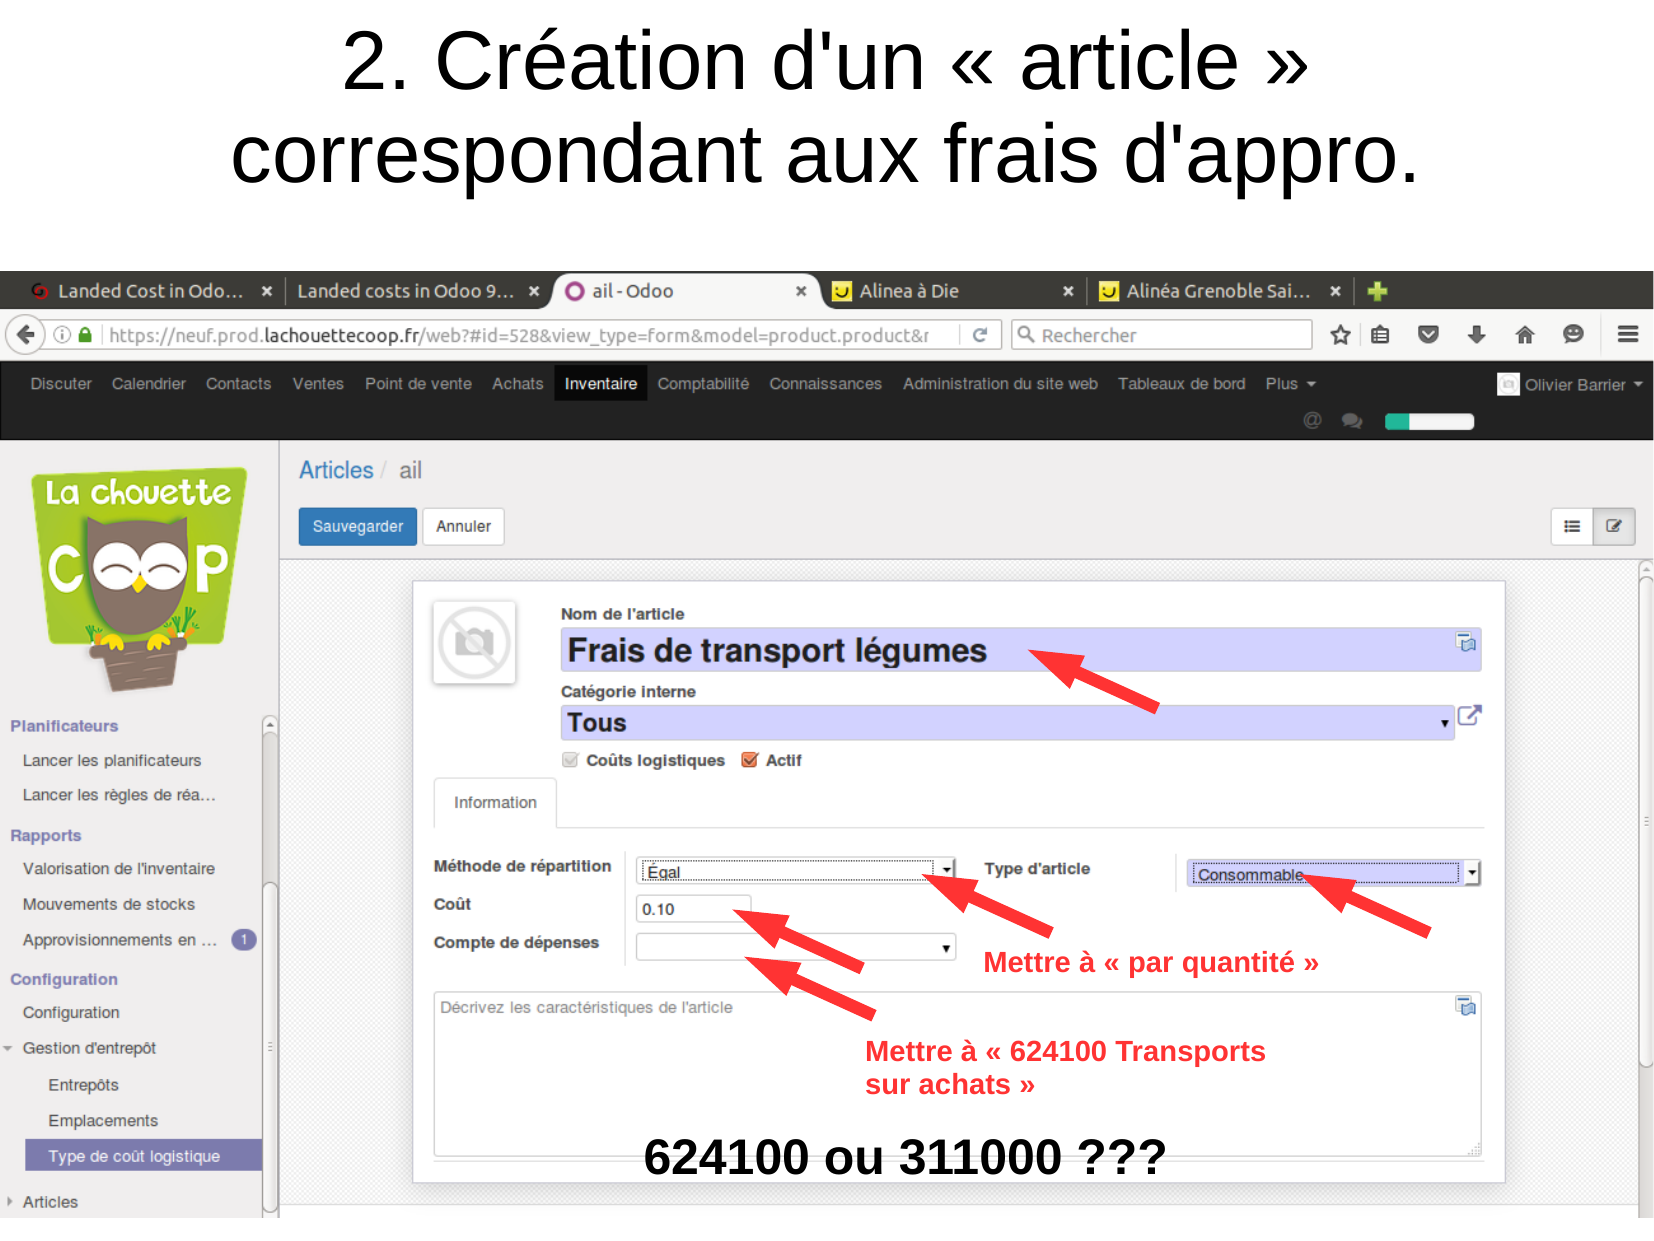

# 2. Création d'un « article » correspondant aux frais d'appro.
Mettre à « par quantité »
Mettre à « 624100 Transports sur achats »
624100 ou 311000 ???